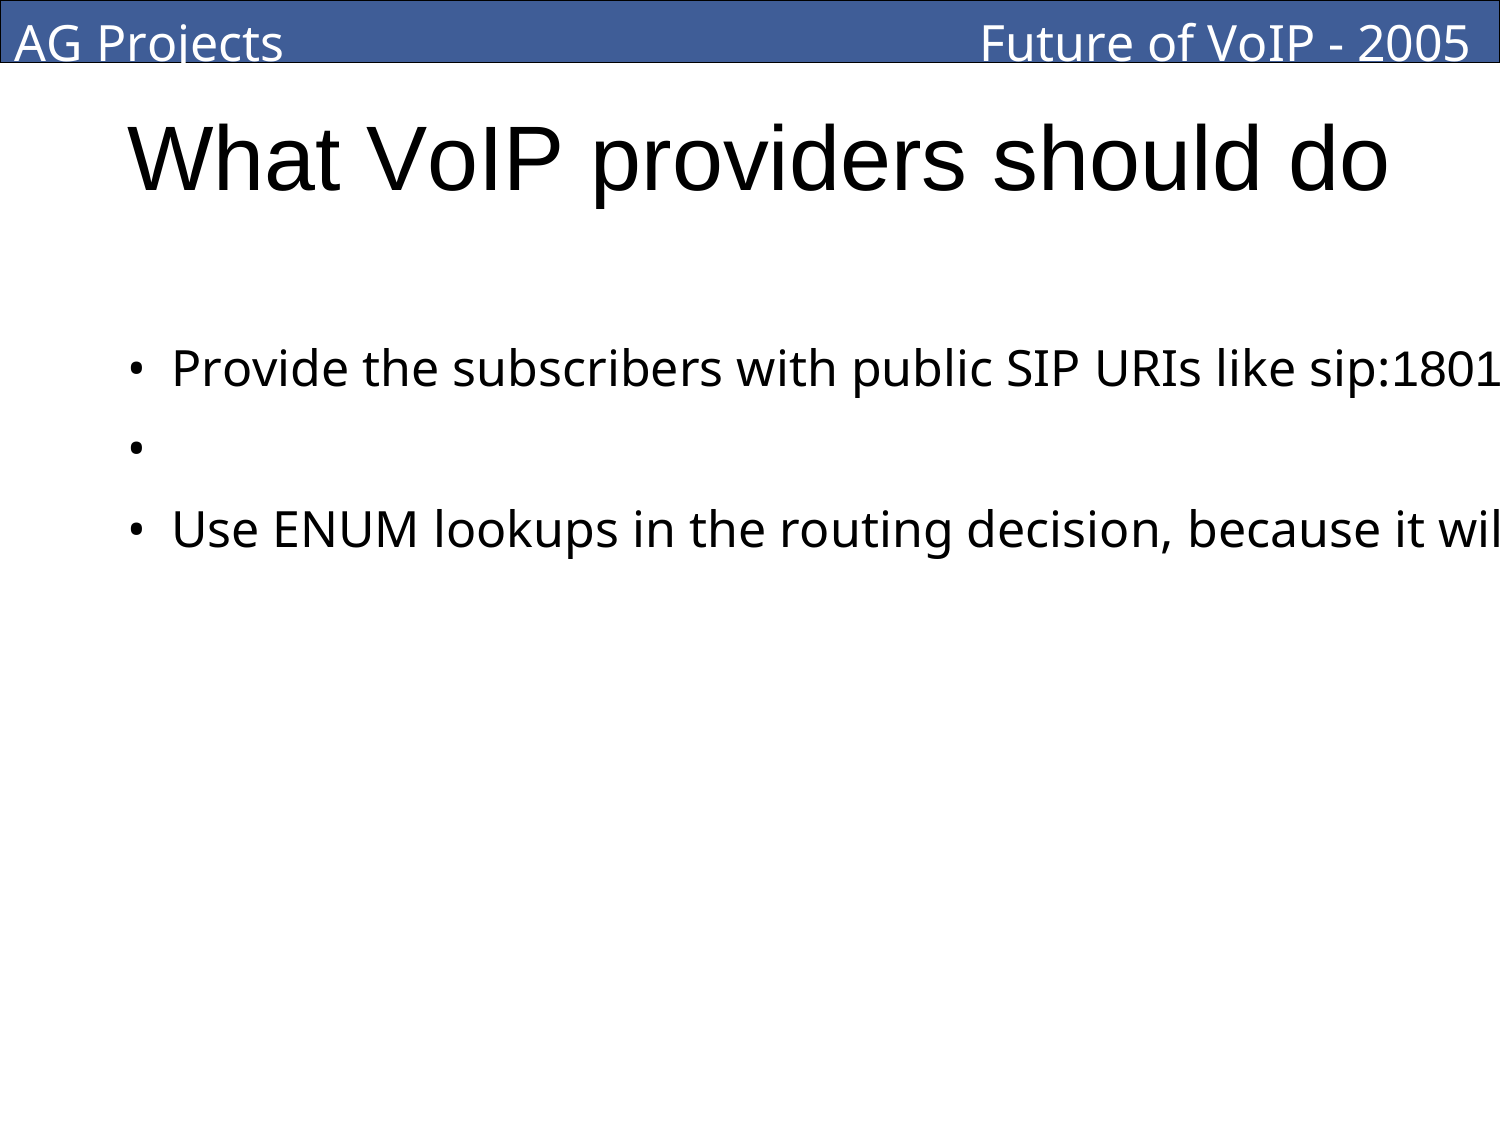

What VoIP providers should do
Provide the subscribers with public SIP URIs like sip:18016666269106@sipgate.de, because with SIP URIs users can do more than just VoIP
Use ENUM lookups in the routing decision, because it will save money on customer acquisition and reduce churn. You can still make money on call termination for calls that end up on IP with 100% margin. And not to mention that the customers will be happier as they can manage their contacts using ENUM to simplify their identity.